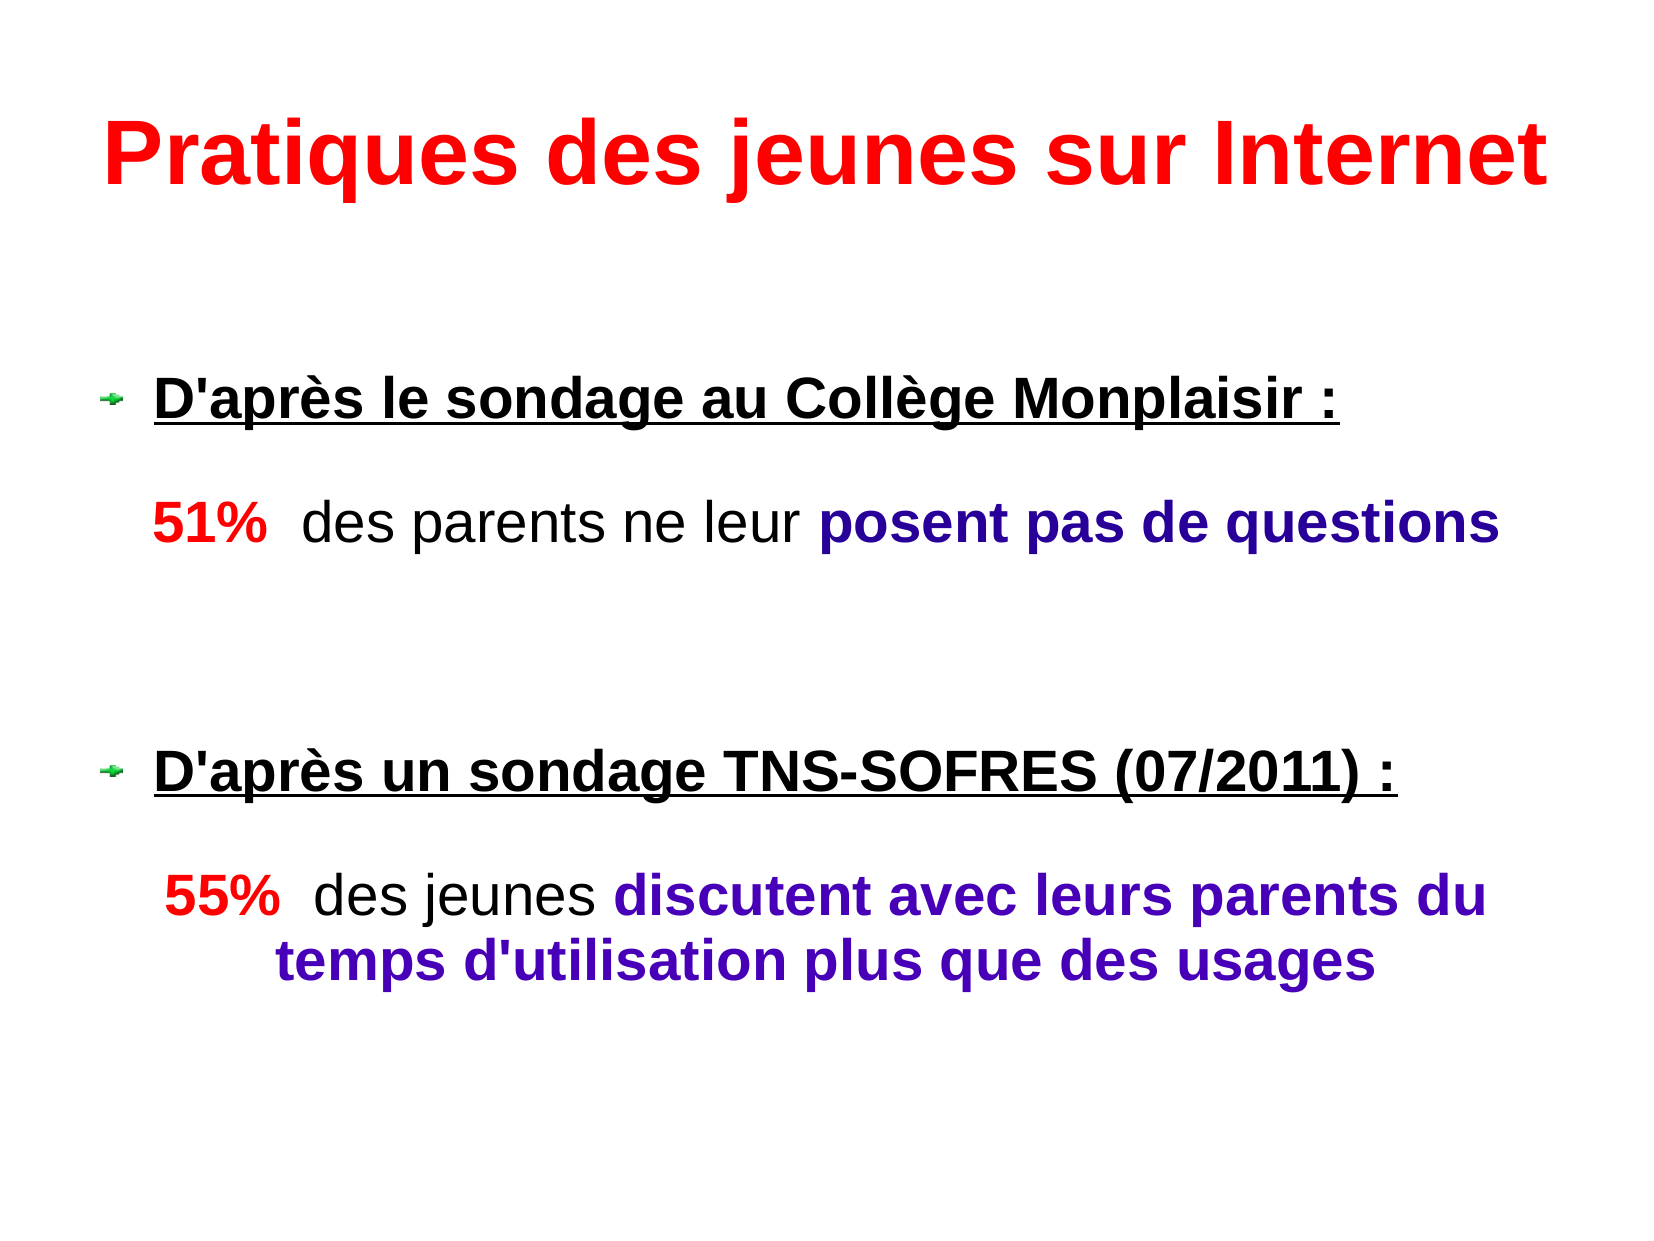

# Pratiques des jeunes sur Internet
D'après le sondage au Collège Monplaisir :
51% des parents ne leur posent pas de questions
D'après un sondage TNS-SOFRES (07/2011) :
55% des jeunes discutent avec leurs parents du temps d'utilisation plus que des usages